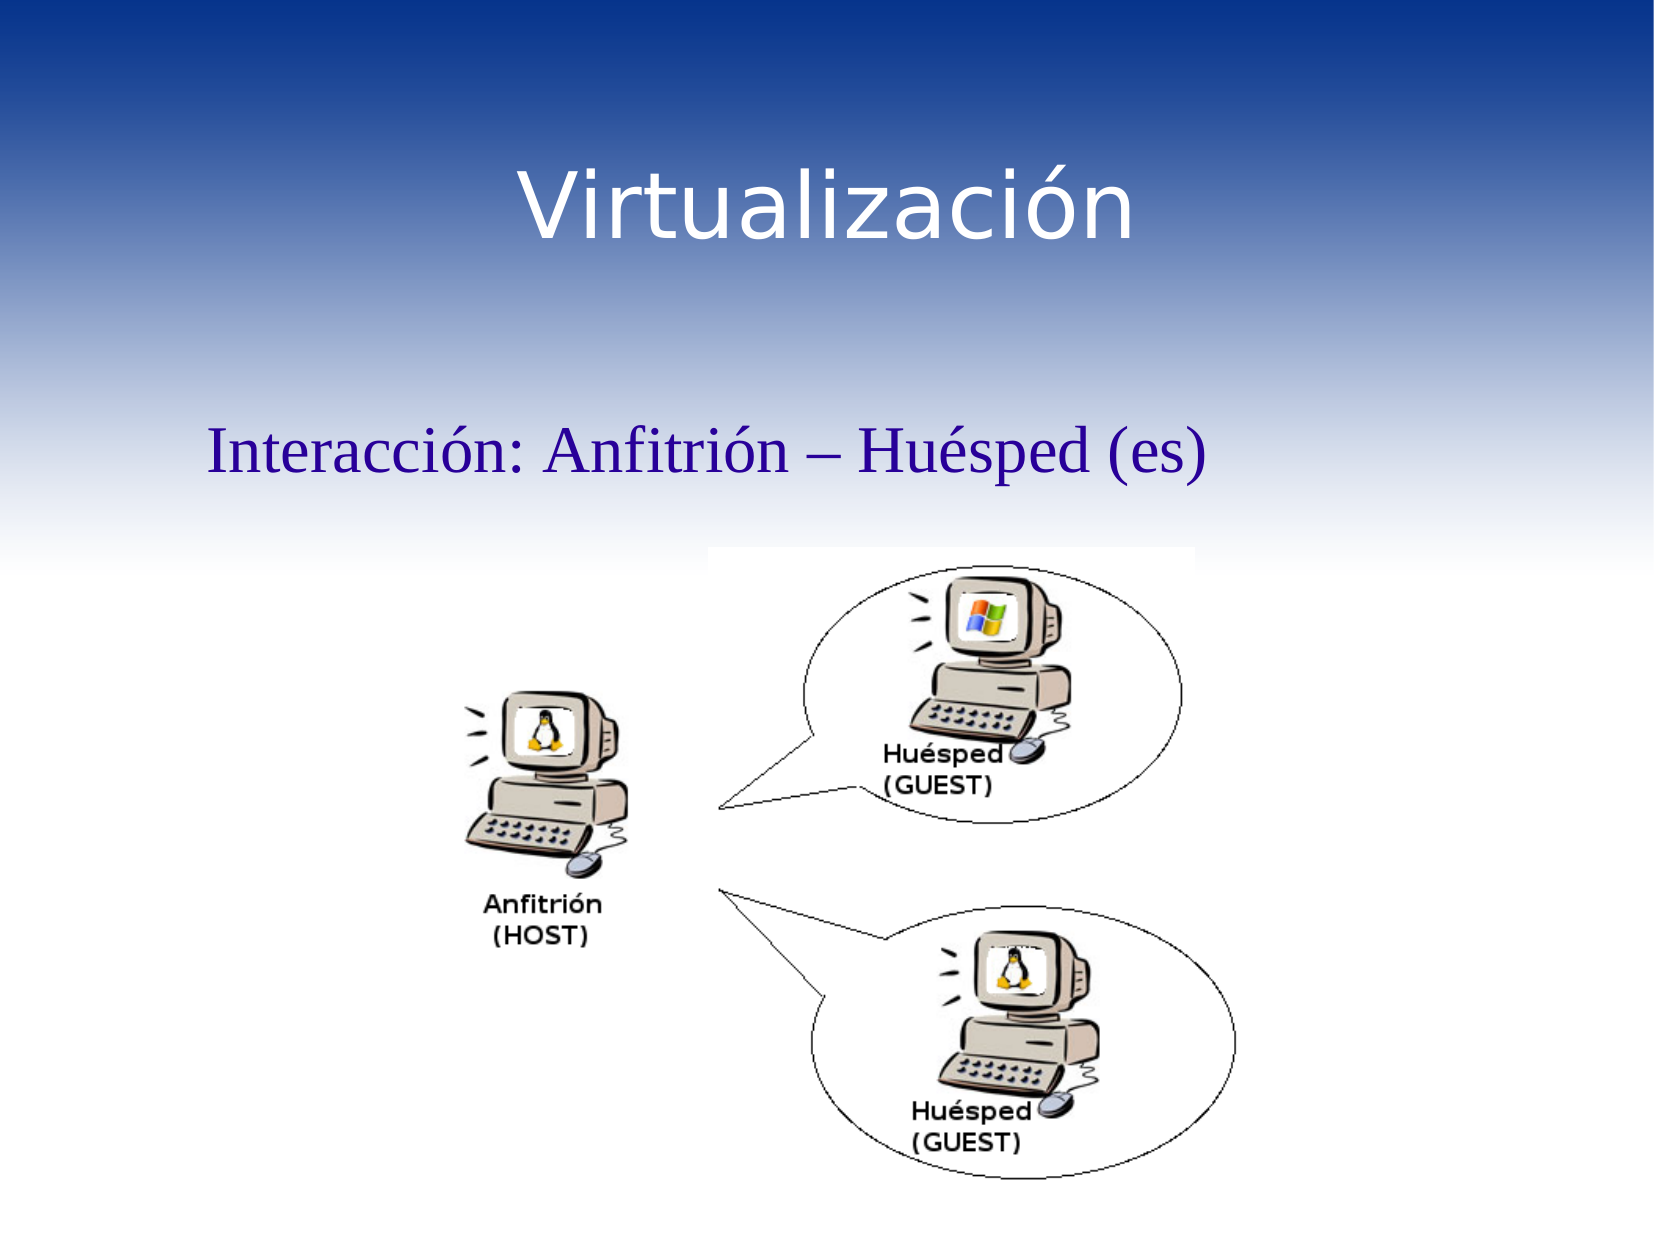

# Virtualización
Interacción: Anfitrión – Huésped (es)